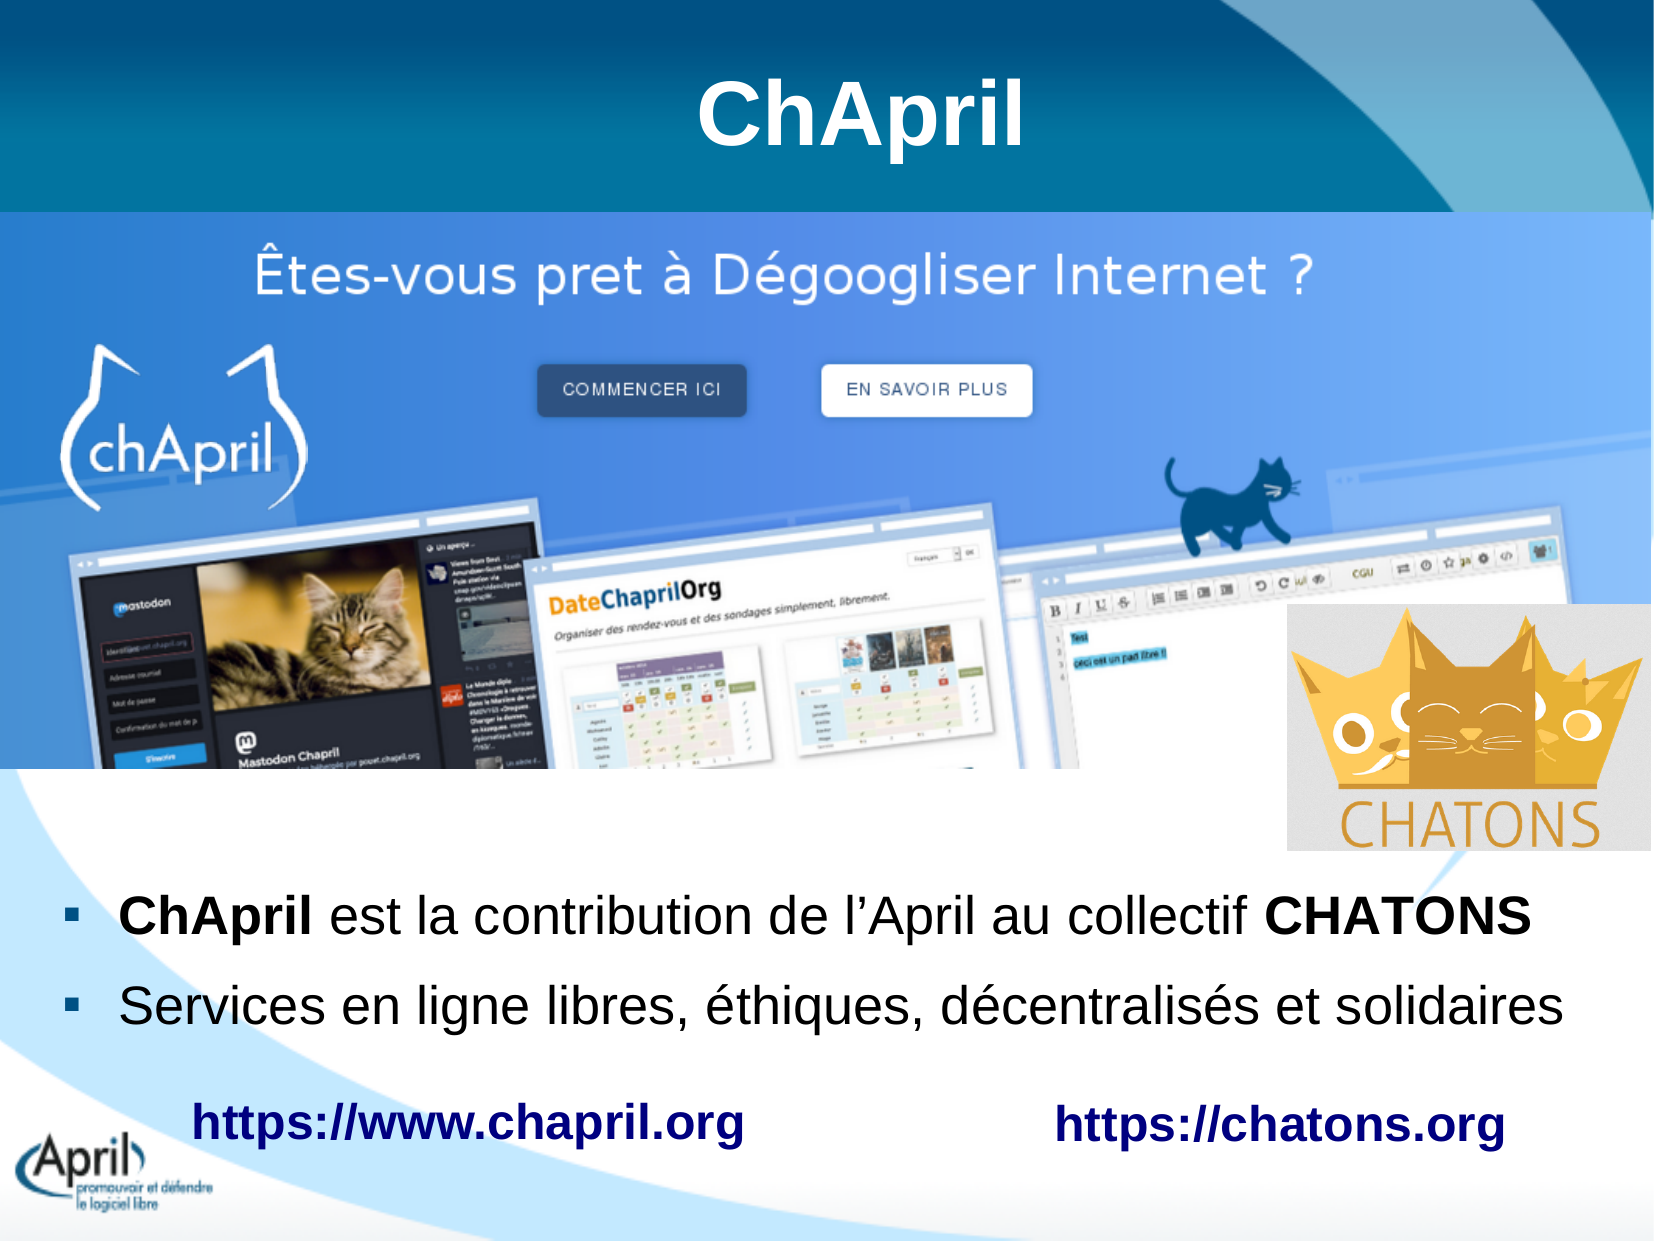

ChApril
#
ChApril est la contribution de l’April au collectif CHATONS
Services en ligne libres, éthiques, décentralisés et solidaires
https://www.chapril.org
https://chatons.org